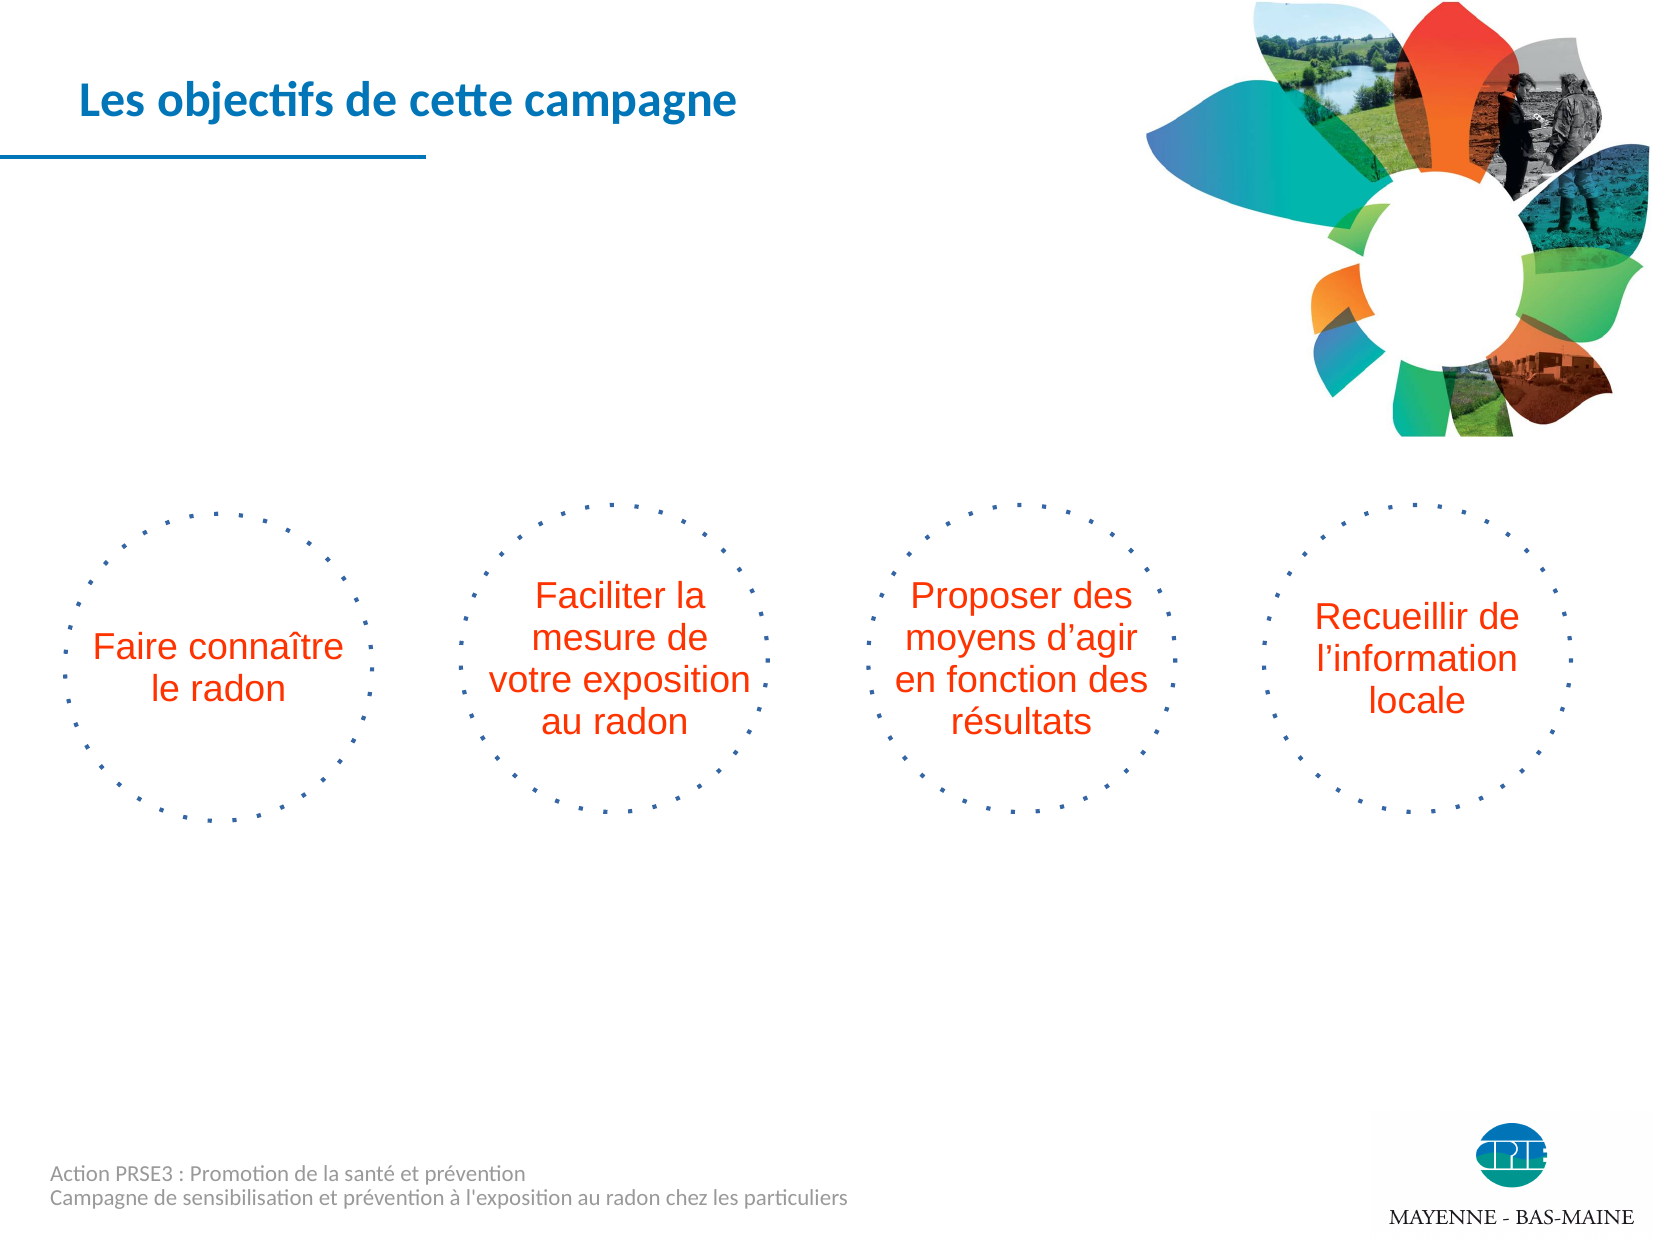

Les objectifs de cette campagne
Faciliter la mesure de votre exposition au radon
Proposer des moyens d’agir en fonction des résultats
Recueillir de l’information locale
Faire connaître le radon
Action PRSE3 : Promotion de la santé et prévention
Campagne de sensibilisation et prévention à l'exposition au radon chez les particuliers